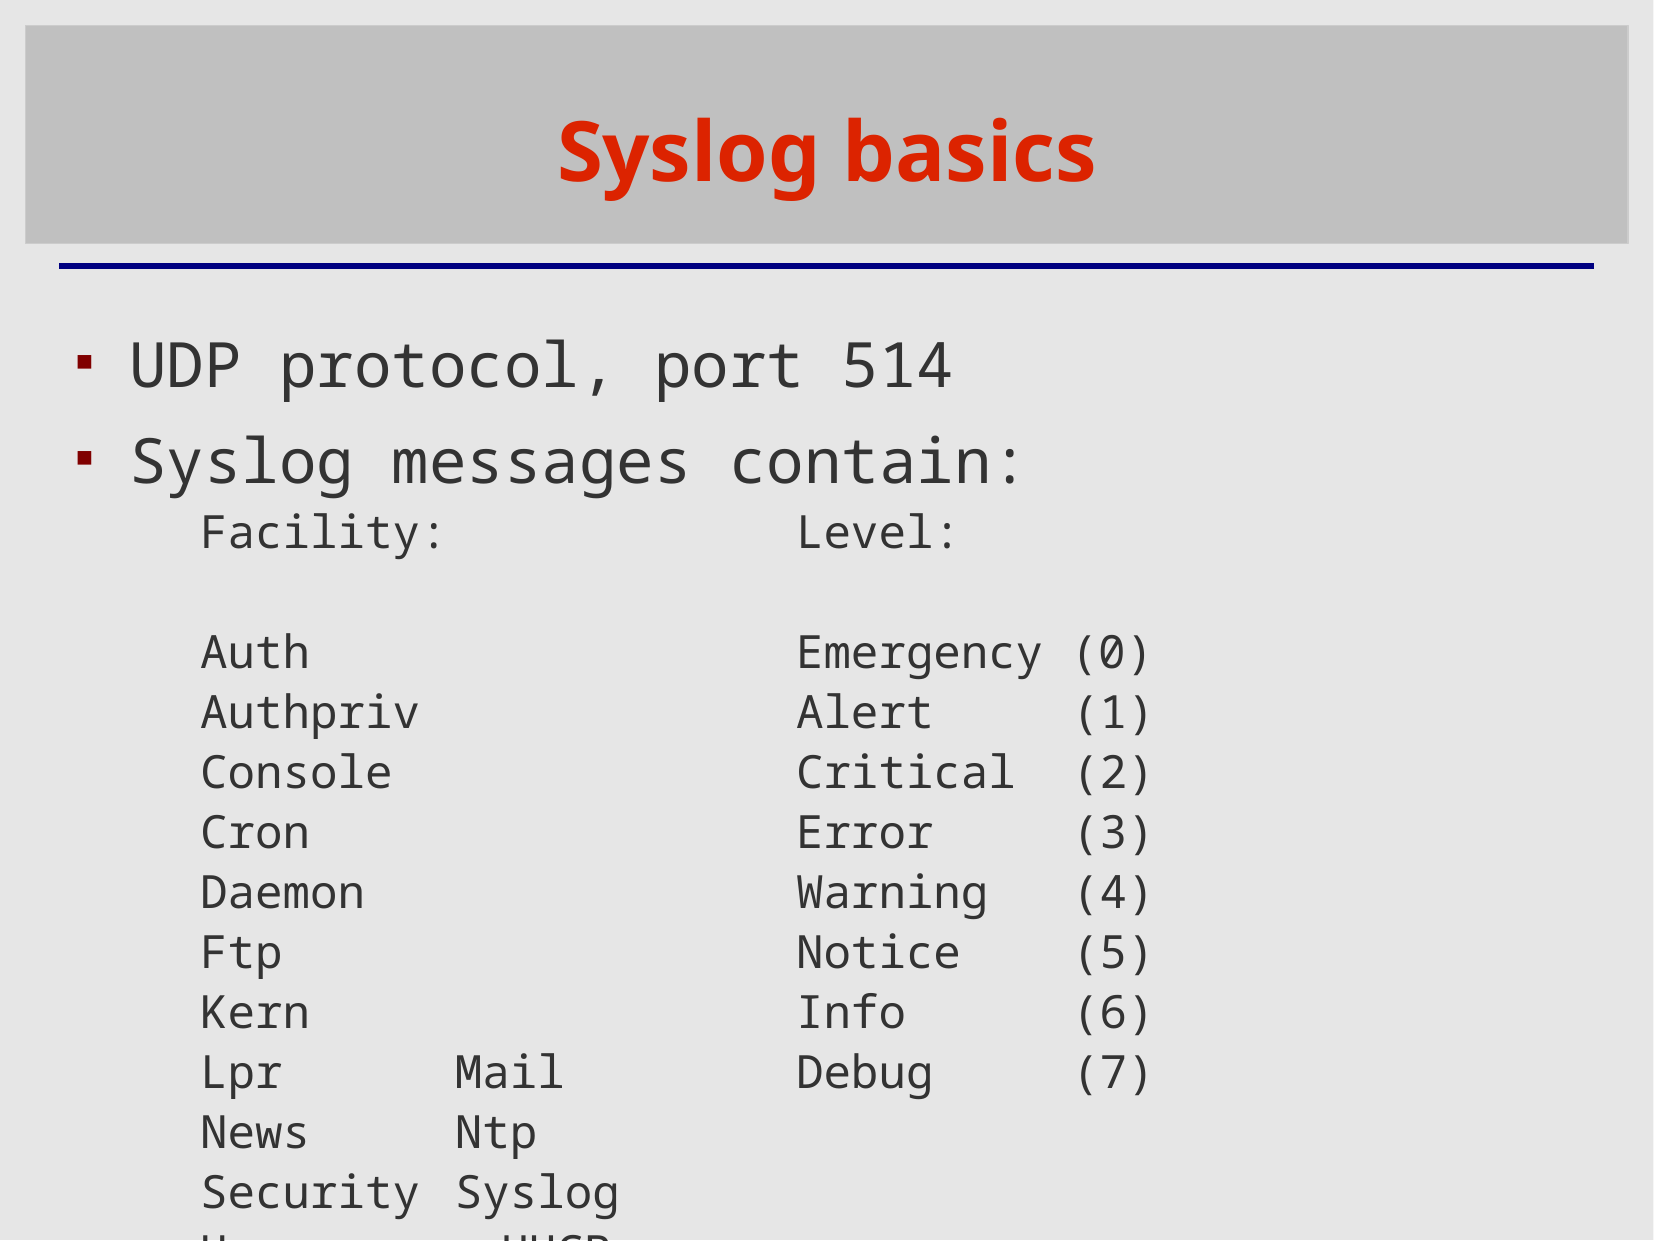

# Syslog basics
UDP protocol, port 514
Syslog messages contain:
Facility:	 				Level:
Auth							Emergency (0)
Authpriv						Alert		 (1)
Console						Critical	 (2)
Cron							Error		 (3)
Daemon						Warning	 (4)
Ftp							Notice	 (5)
Kern							Info		 (6)
Lpr		 Mail				Debug		 (7)
News 		 Ntp
Security	 Syslog
User			UUCP
Local0 ...Local7